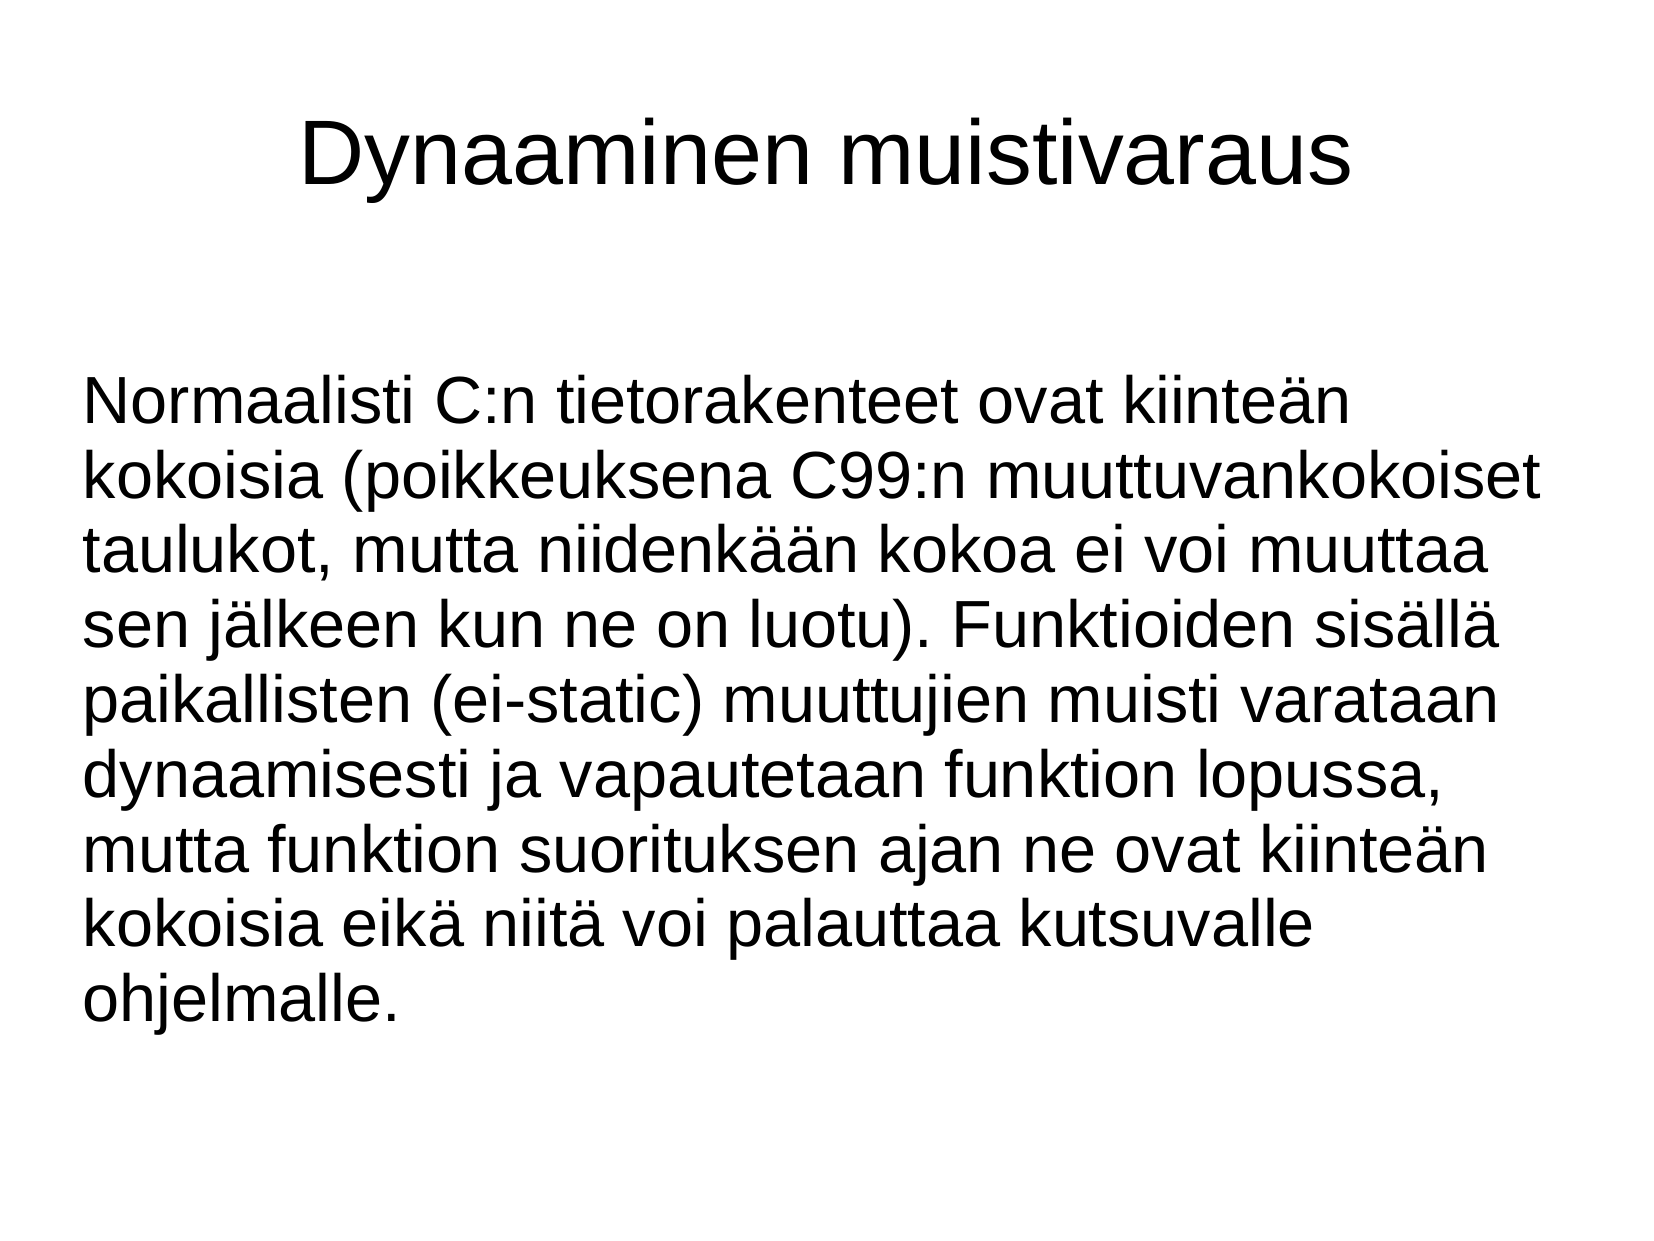

# Dynaaminen muistivaraus
Normaalisti C:n tietorakenteet ovat kiinteän kokoisia (poikkeuksena C99:n muuttuvankokoiset taulukot, mutta niidenkään kokoa ei voi muuttaa sen jälkeen kun ne on luotu). Funktioiden sisällä paikallisten (ei-static) muuttujien muisti varataan dynaamisesti ja vapautetaan funktion lopussa, mutta funktion suorituksen ajan ne ovat kiinteän kokoisia eikä niitä voi palauttaa kutsuvalle ohjelmalle.